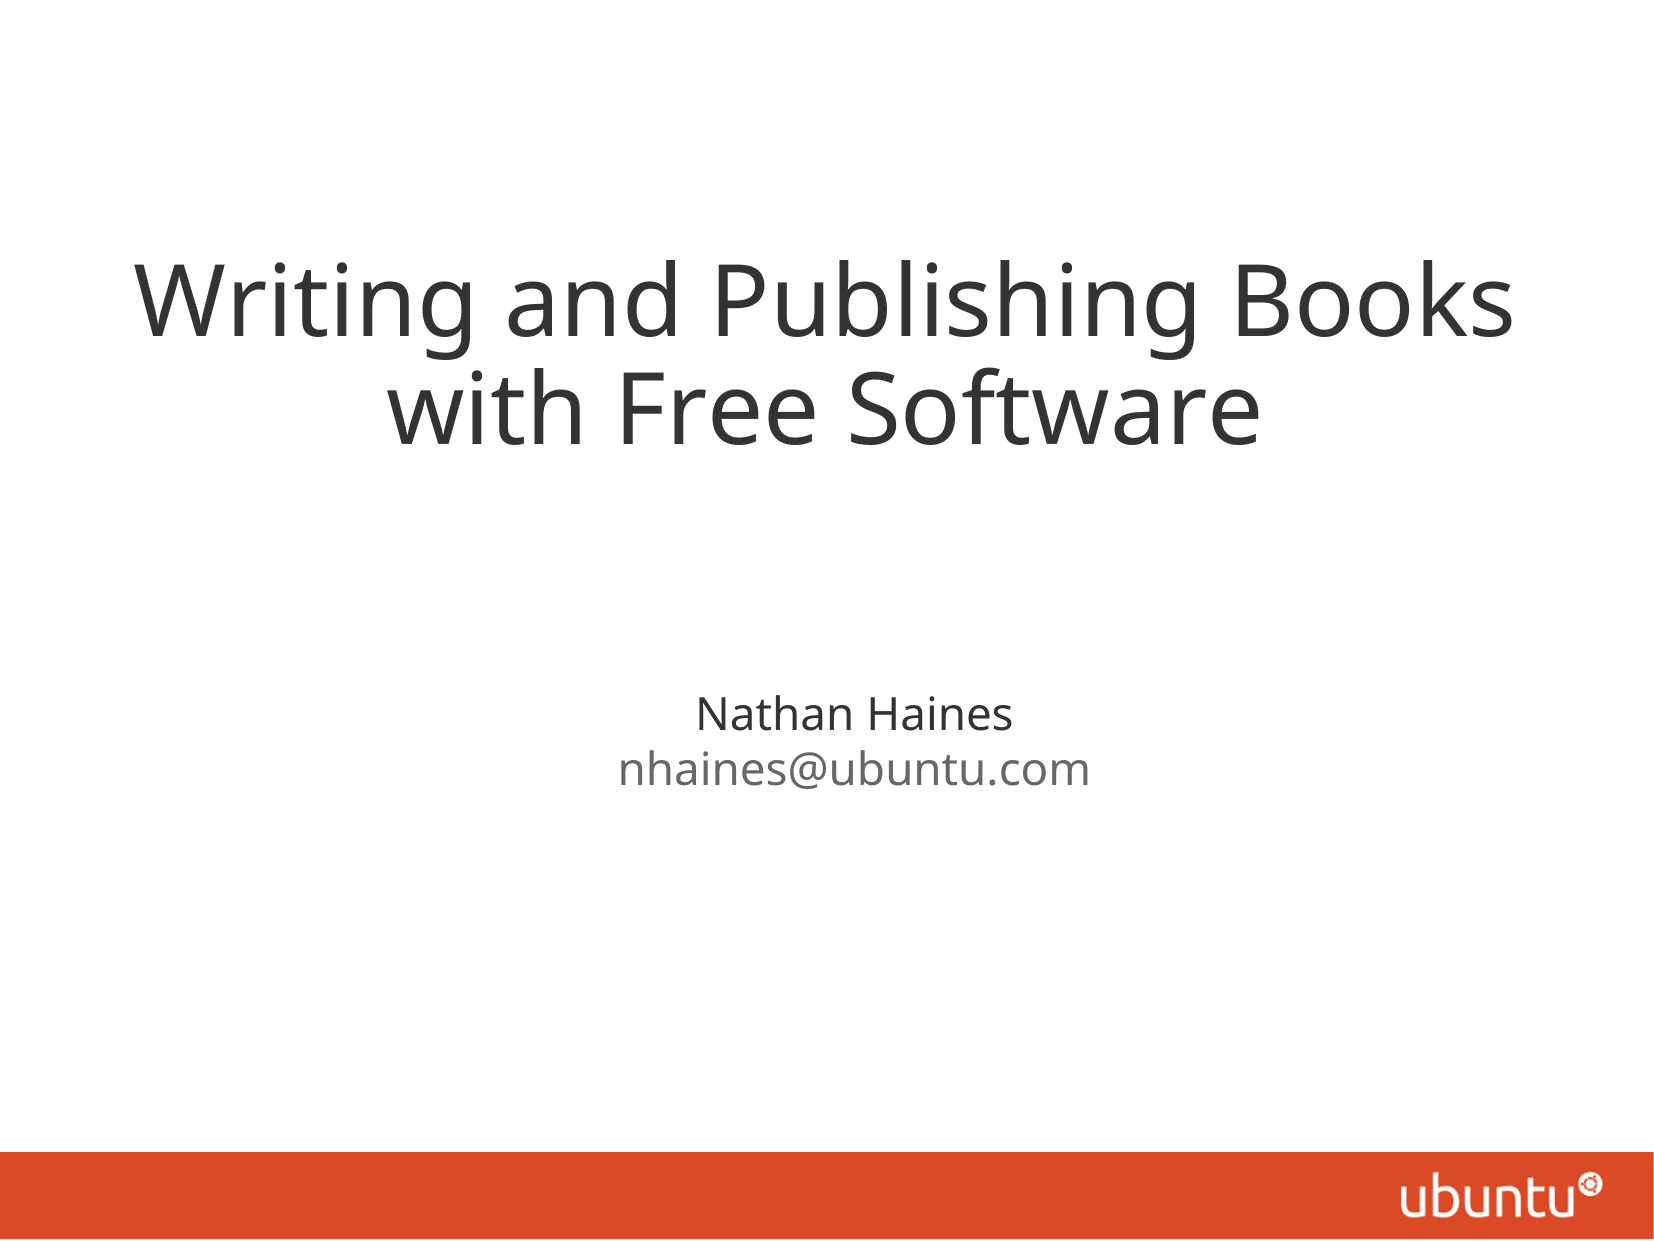

# Writing and Publishing Books with Free Software
Nathan Haines
nhaines@ubuntu.com